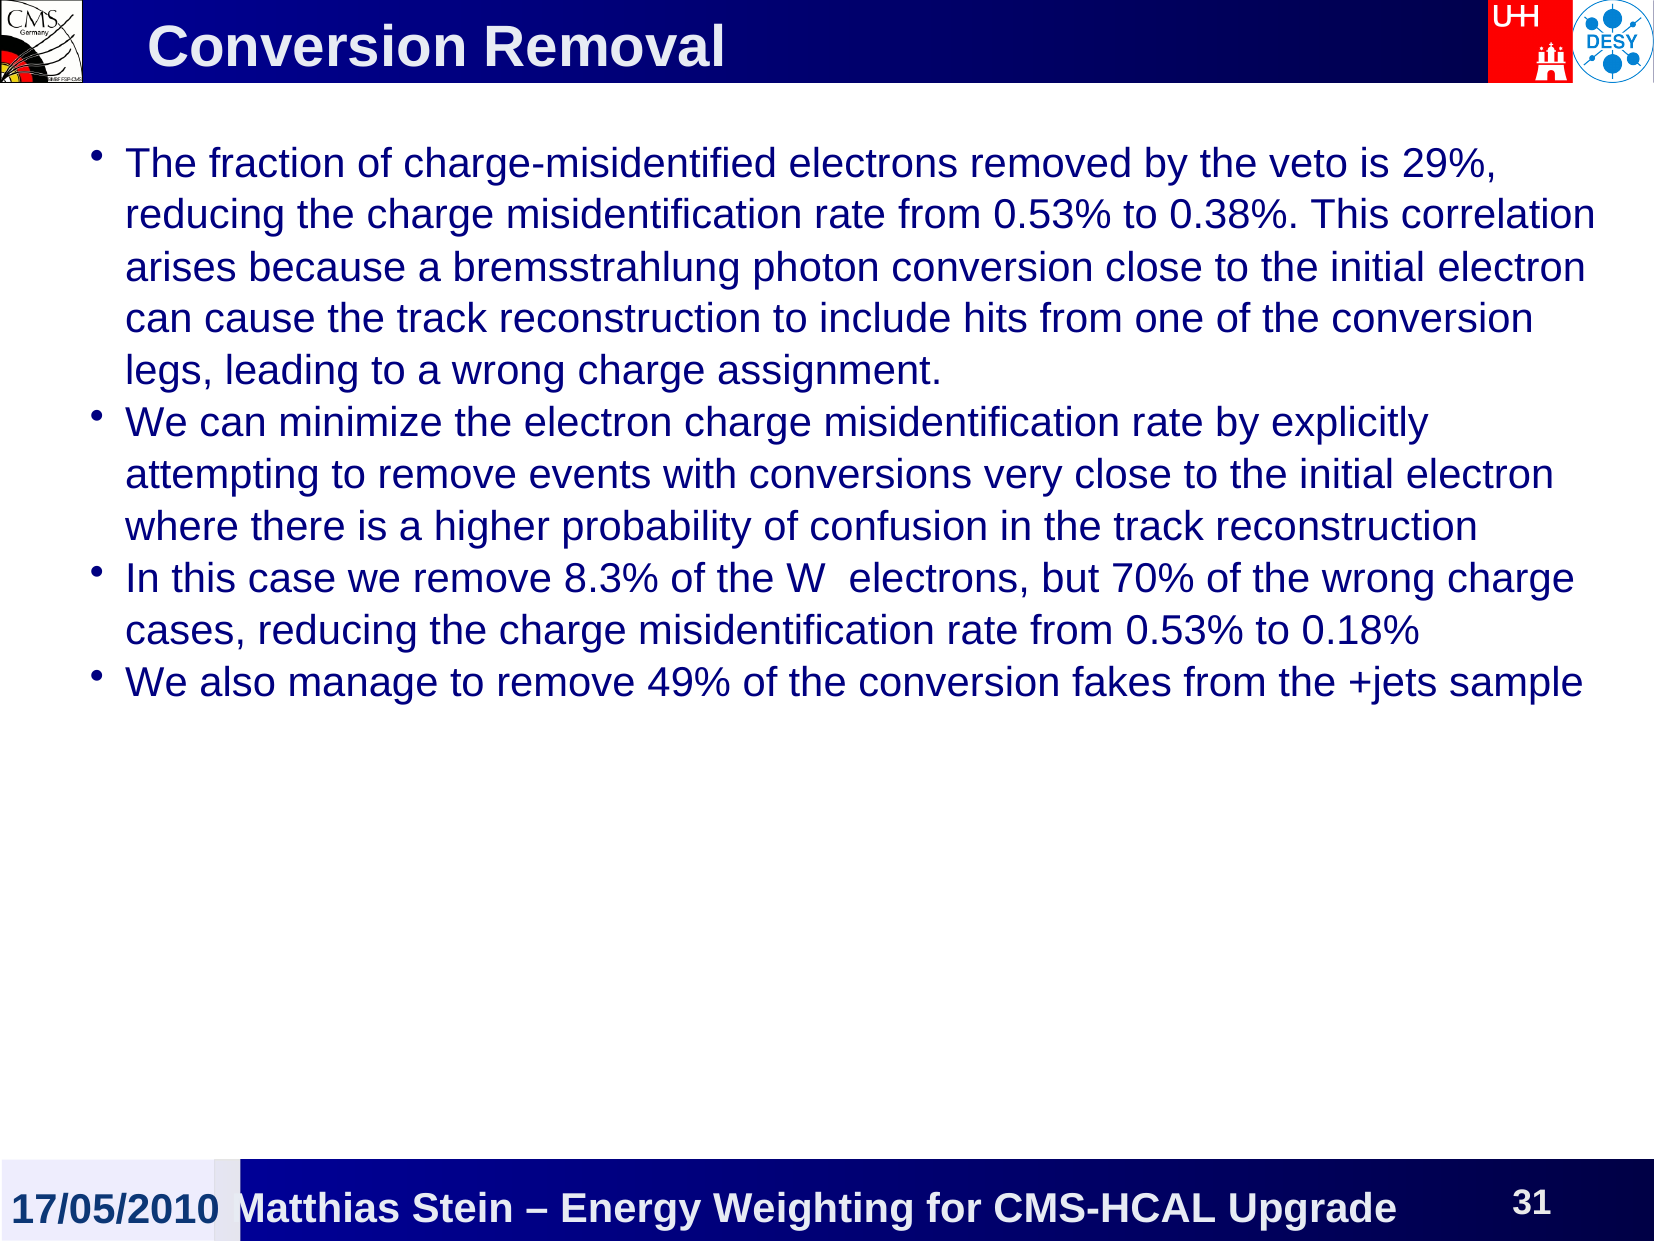

# Conversion Removal
The fraction of charge-misidentified electrons removed by the veto is 29%, reducing the charge misidentification rate from 0.53% to 0.38%. This correlation arises because a bremsstrahlung photon conversion close to the initial electron can cause the track reconstruction to include hits from one of the conversion legs, leading to a wrong charge assignment.
We can minimize the electron charge misidentification rate by explicitly attempting to remove events with conversions very close to the initial electron where there is a higher probability of confusion in the track reconstruction
In this case we remove 8.3% of the W electrons, but 70% of the wrong charge cases, reducing the charge misidentification rate from 0.53% to 0.18%
We also manage to remove 49% of the conversion fakes from the +jets sample